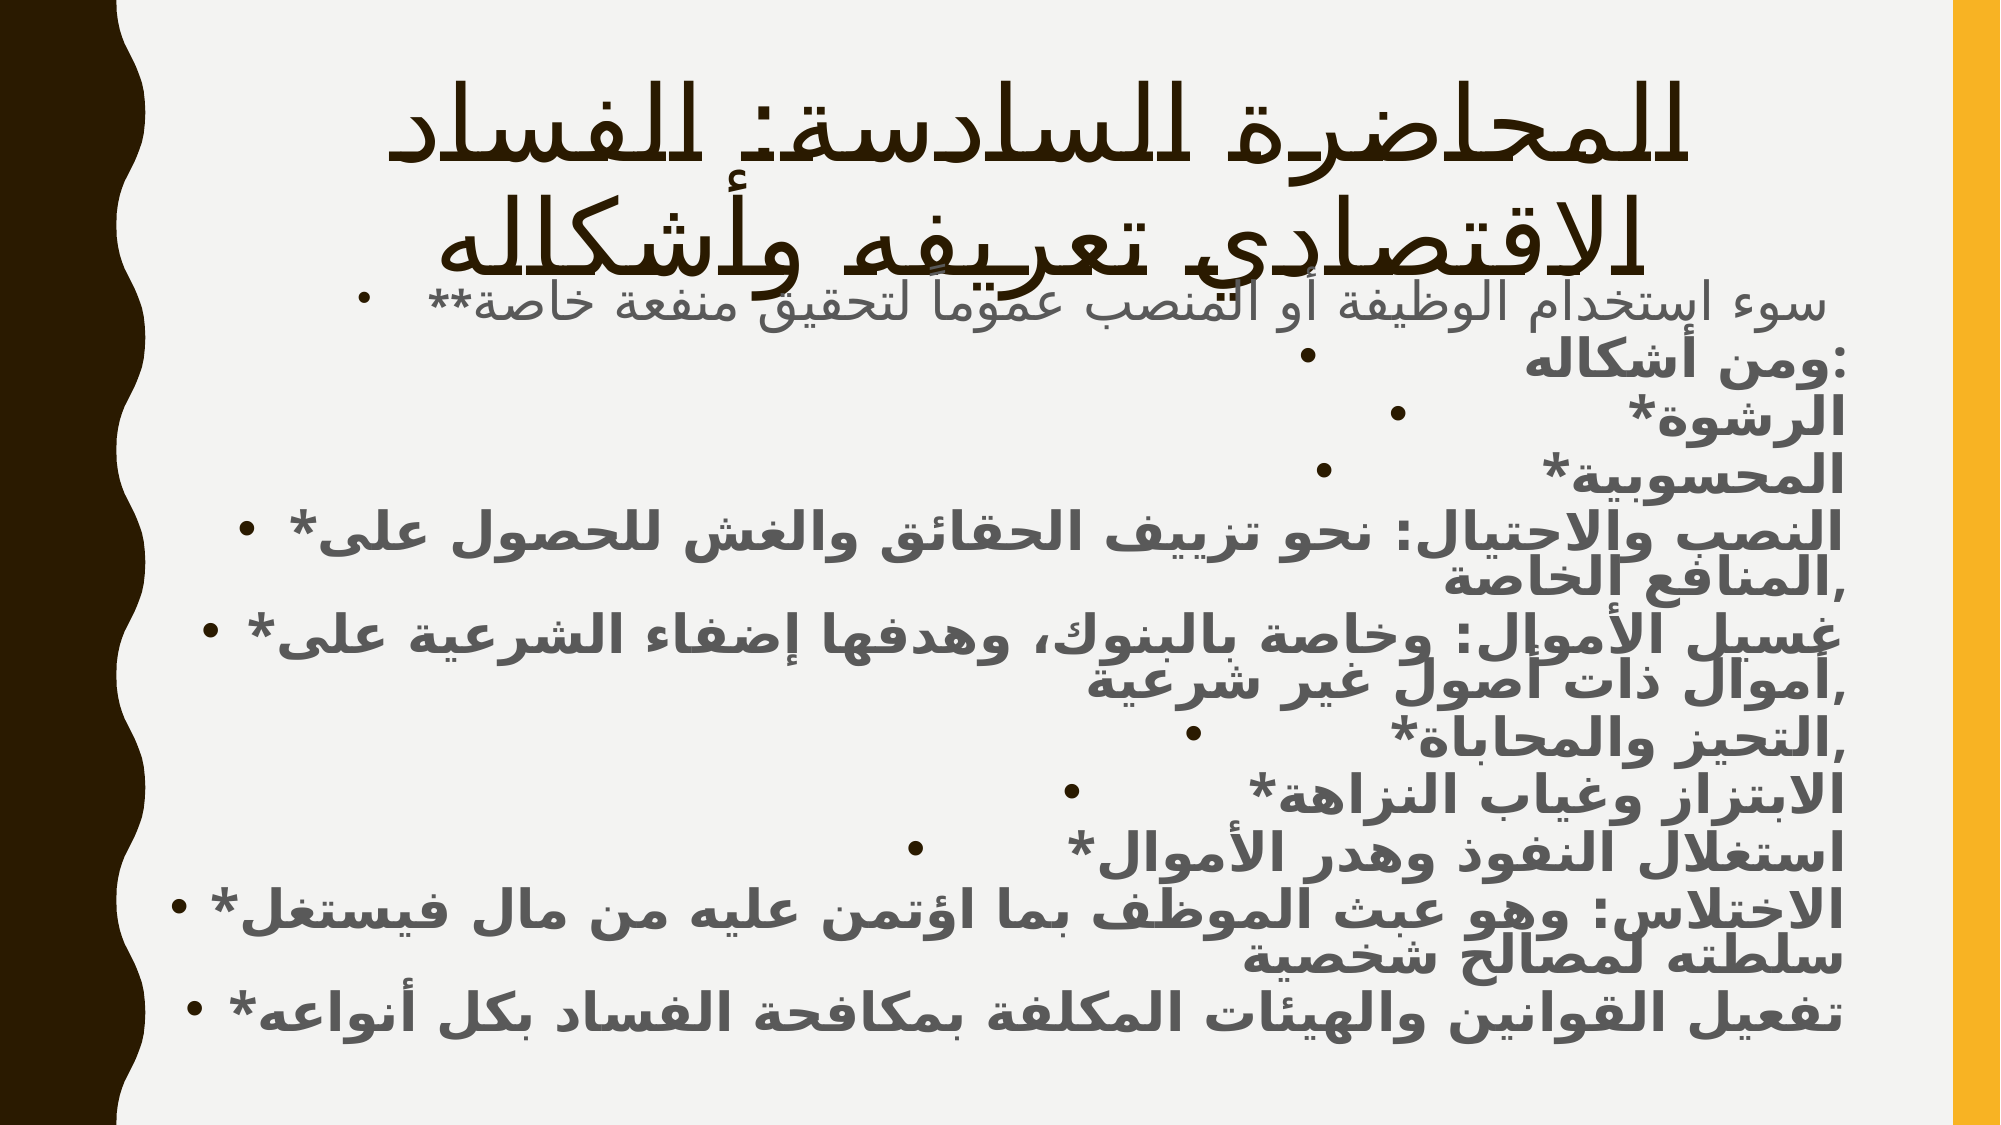

# المحاضرة السادسة: الفساد الاقتصادي تعريفه وأشكاله
**سوء استخدام الوظيفة أو المنصب عموماً لتحقيق منفعة خاصة
ومن أشكاله:
*الرشوة
*المحسوبية
*النصب والاحتيال: نحو تزييف الحقائق والغش للحصول على المنافع الخاصة,
*غسيل الأموال: وخاصة بالبنوك، وهدفها إضفاء الشرعية على أموال ذات أصول غير شرعية,
*التحيز والمحاباة,
*الابتزاز وغياب النزاهة
*استغلال النفوذ وهدر الأموال
*الاختلاس: وهو عبث الموظف بما اؤتمن عليه من مال فيستغل سلطته لمصالح شخصية
*تفعيل القوانين والهيئات المكلفة بمكافحة الفساد بكل أنواعه